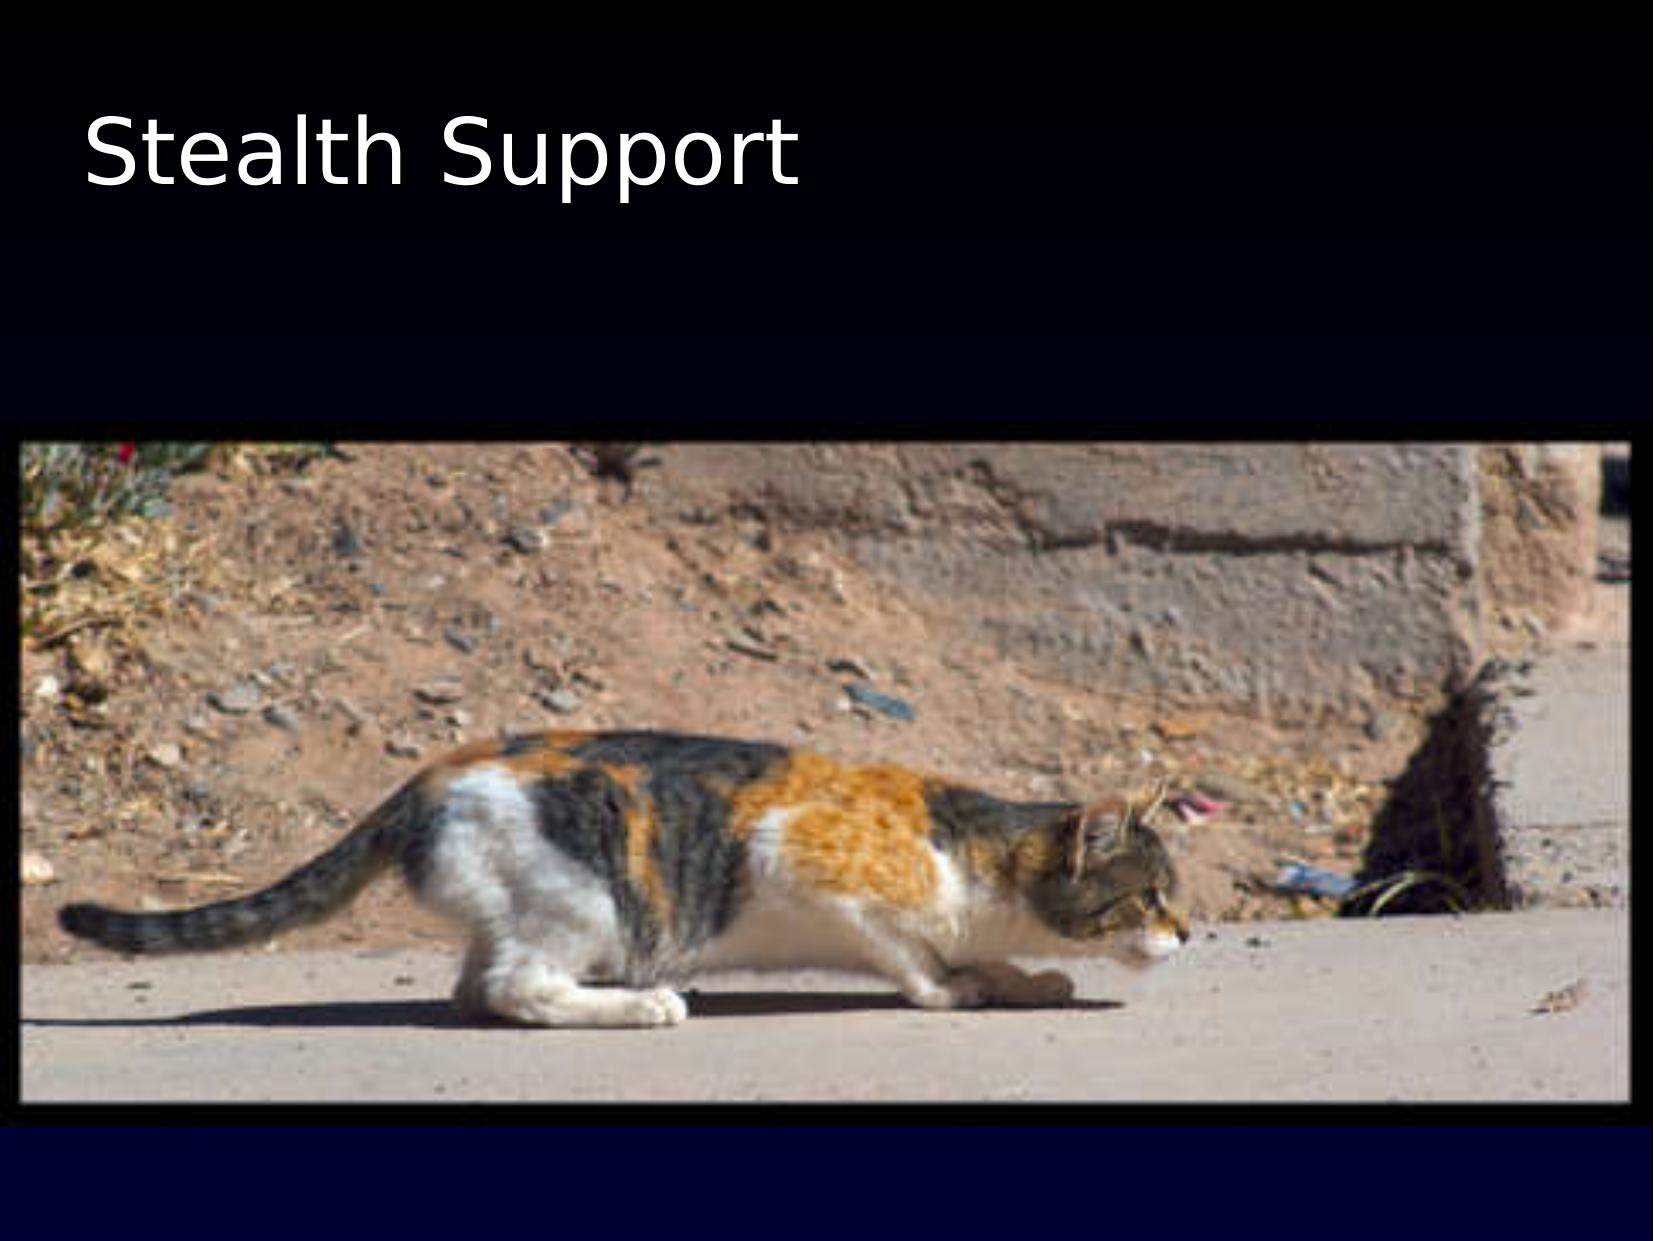

# Stealth Support
Photo by kevin.j on Flickr - CC by-sa 2.0